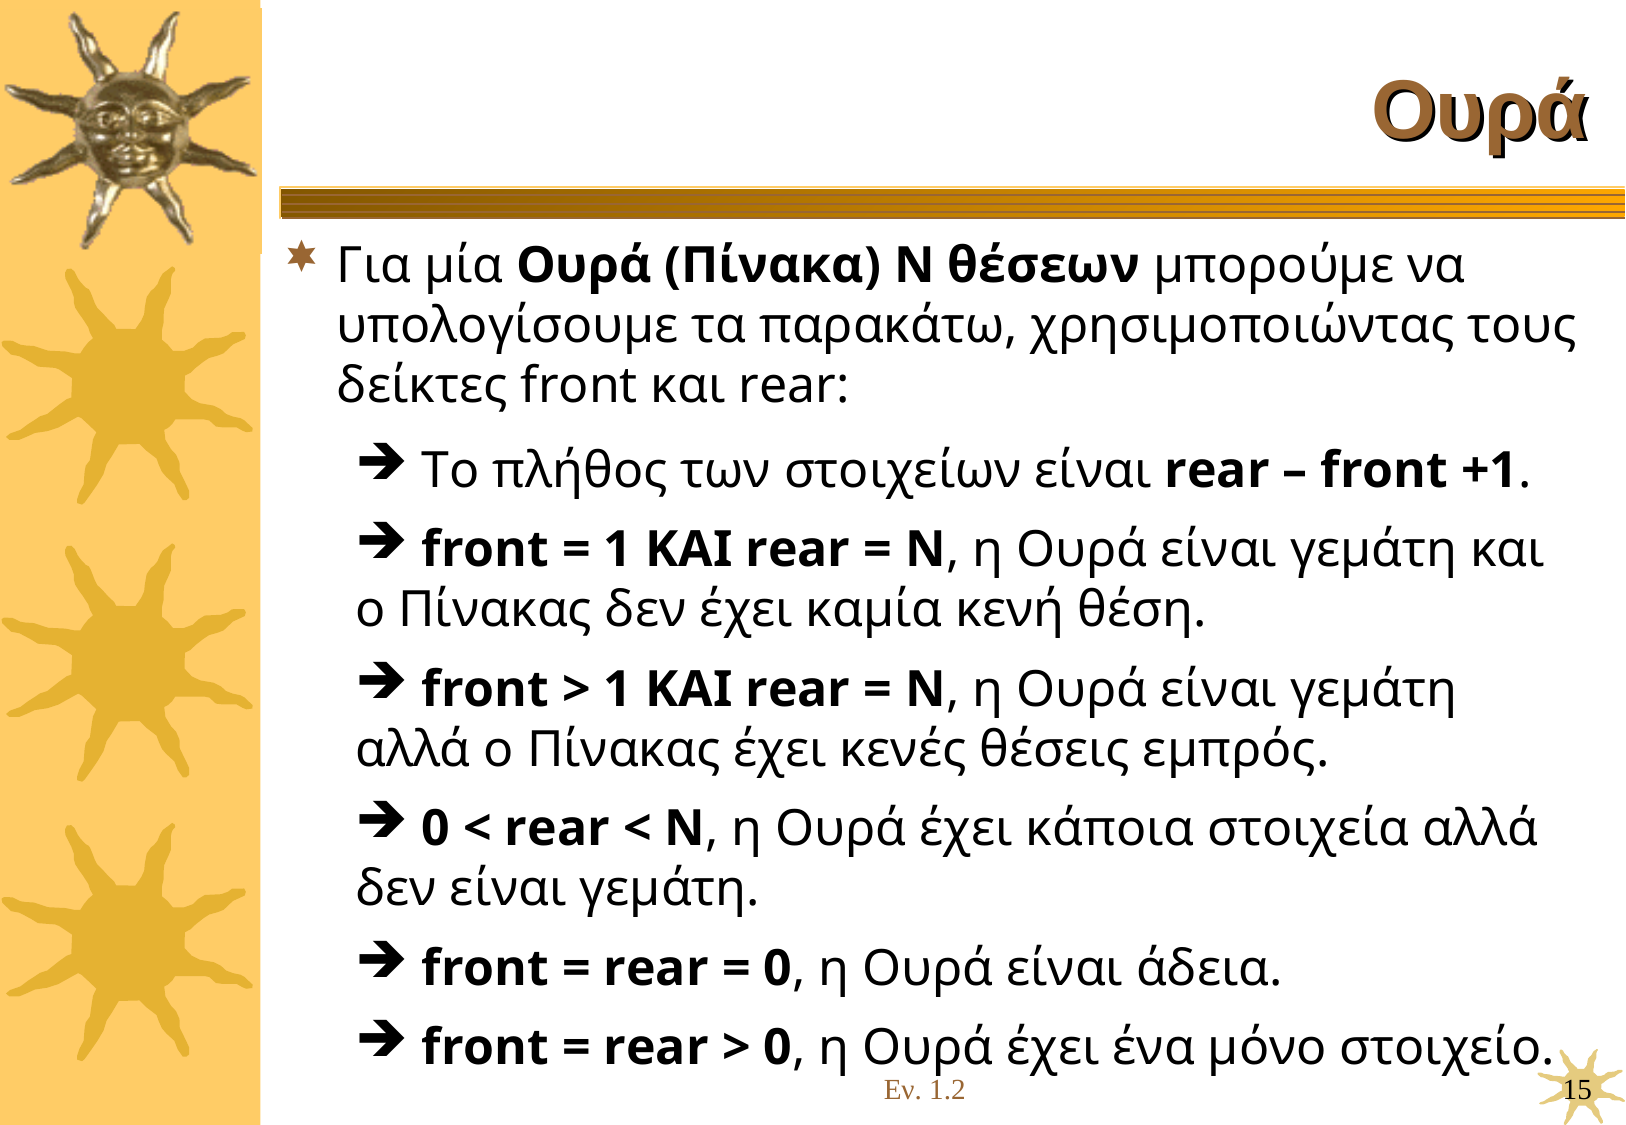

Ουρά
Για μία Ουρά (Πίνακα) Ν θέσεων μπορούμε να υπολογίσουμε τα παρακάτω, χρησιμοποιώντας τους δείκτες front και rear:
 Το πλήθος των στοιχείων είναι rear – front +1.
 front = 1 KAI rear = N, η Ουρά είναι γεμάτη και ο Πίνακας δεν έχει καμία κενή θέση.
 front > 1 KAI rear = N, η Ουρά είναι γεμάτη αλλά ο Πίνακας έχει κενές θέσεις εμπρός.
 0 < rear < N, η Ουρά έχει κάποια στοιχεία αλλά δεν είναι γεμάτη.
 front = rear = 0, η Ουρά είναι άδεια.
 front = rear > 0, η Ουρά έχει ένα μόνο στοιχείο.
Εν. 1.2
15